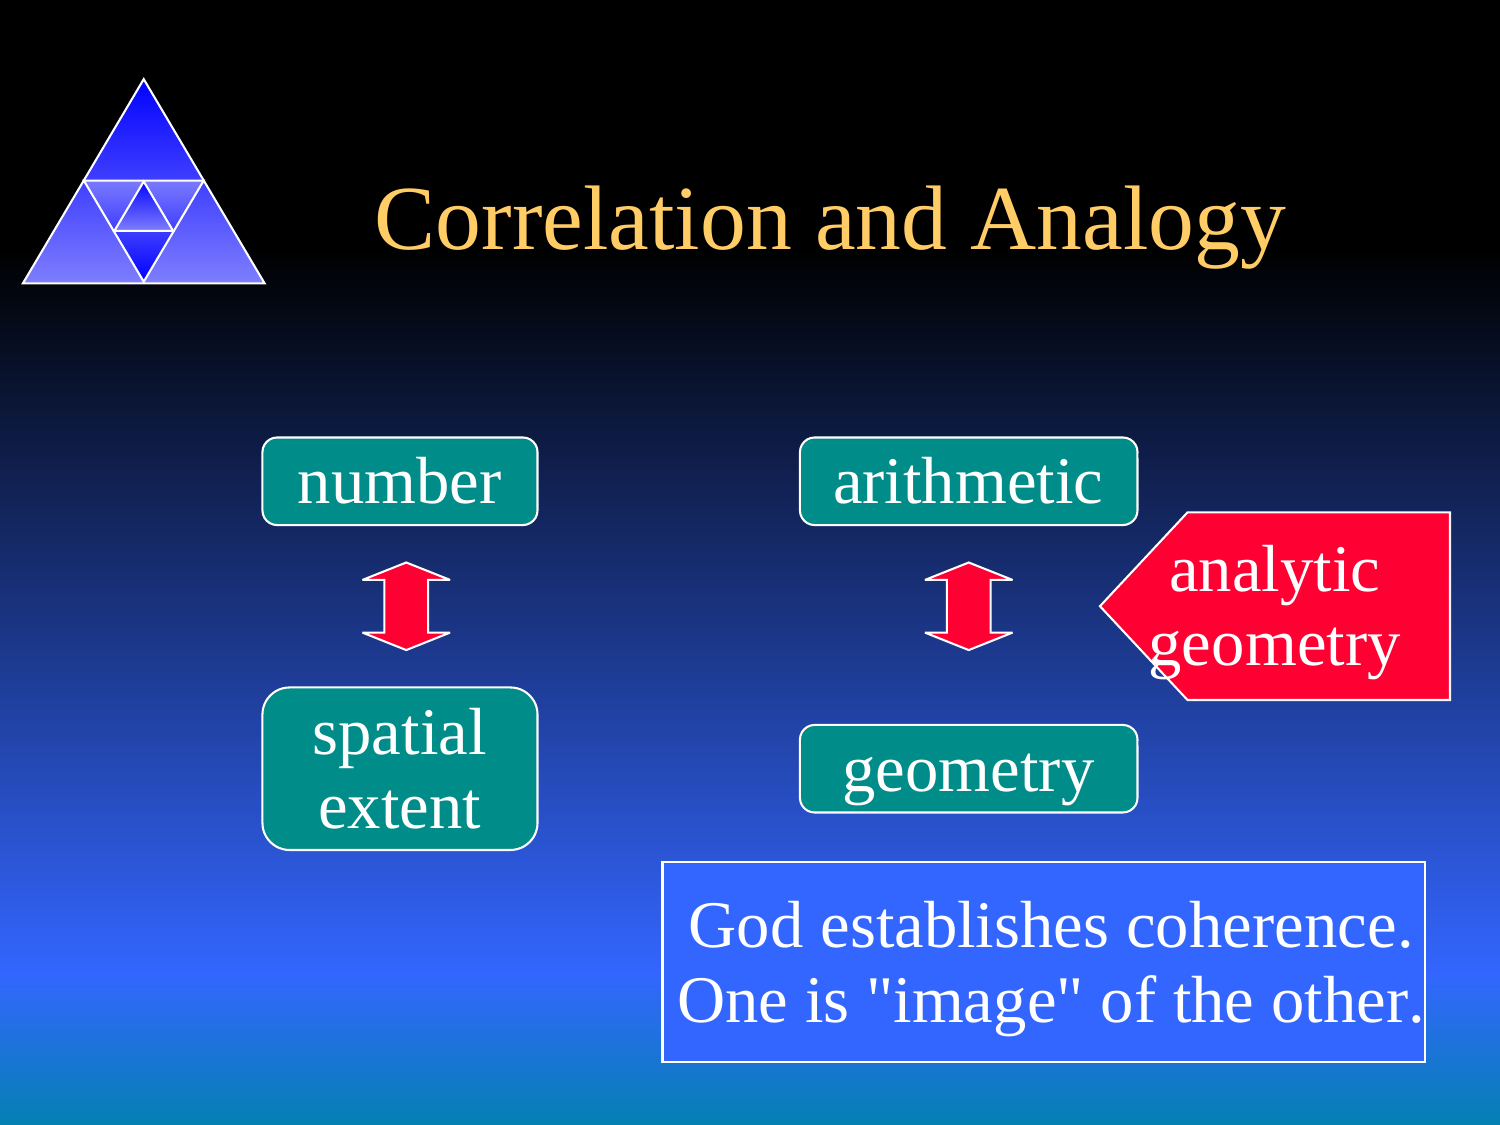

# Correlation and Analogy
number
arithmetic
analytic
geometry
spatial
extent
geometry
God establishes coherence.
One is "image" of the other.